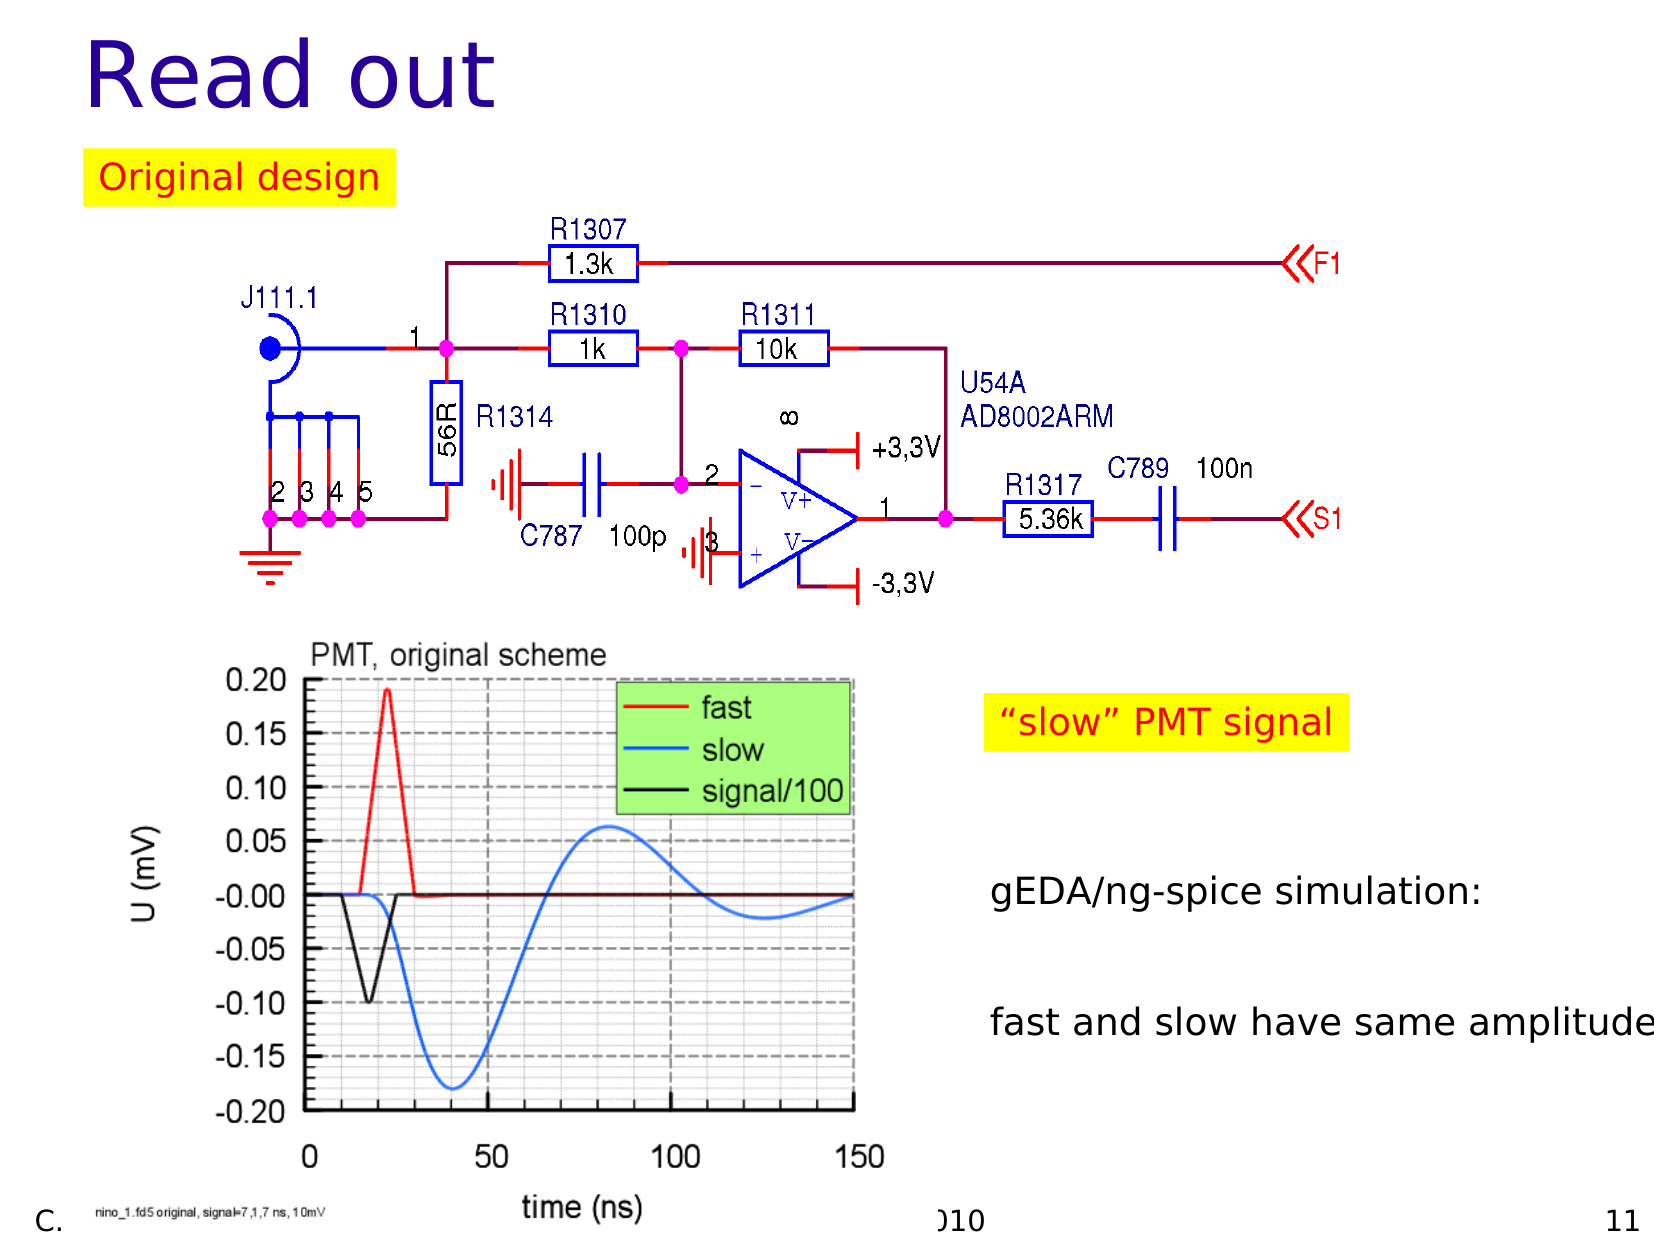

# Read out
Original design
“slow” PMT signal
gEDA/ng-spice simulation:
fast and slow have same amplitudes
11